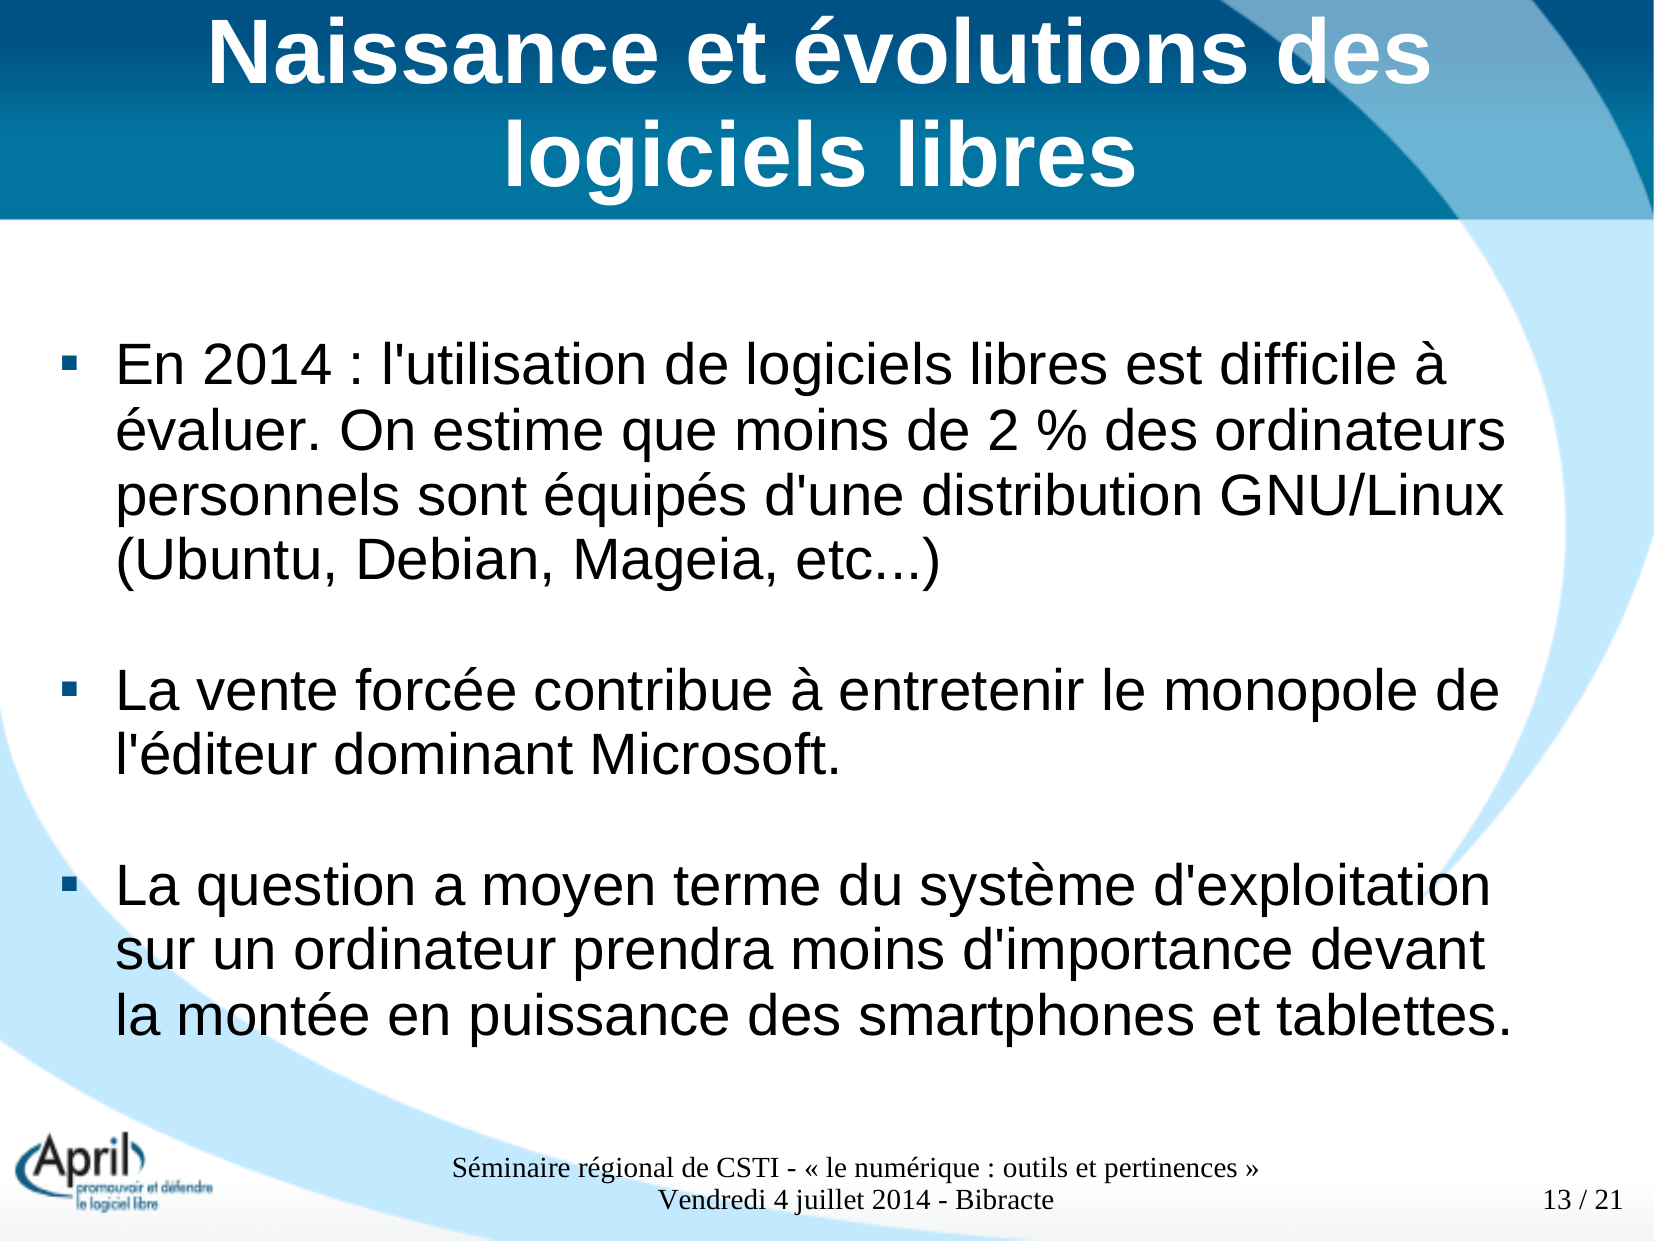

# Naissance et évolutions des logiciels libres
En 2014 : l'utilisation de logiciels libres est difficile à évaluer. On estime que moins de 2 % des ordinateurs personnels sont équipés d'une distribution GNU/Linux (Ubuntu, Debian, Mageia, etc...)
La vente forcée contribue à entretenir le monopole de l'éditeur dominant Microsoft.
La question a moyen terme du système d'exploitation
sur un ordinateur prendra moins d'importance devant
la montée en puissance des smartphones et tablettes.
L'informatique libre
13